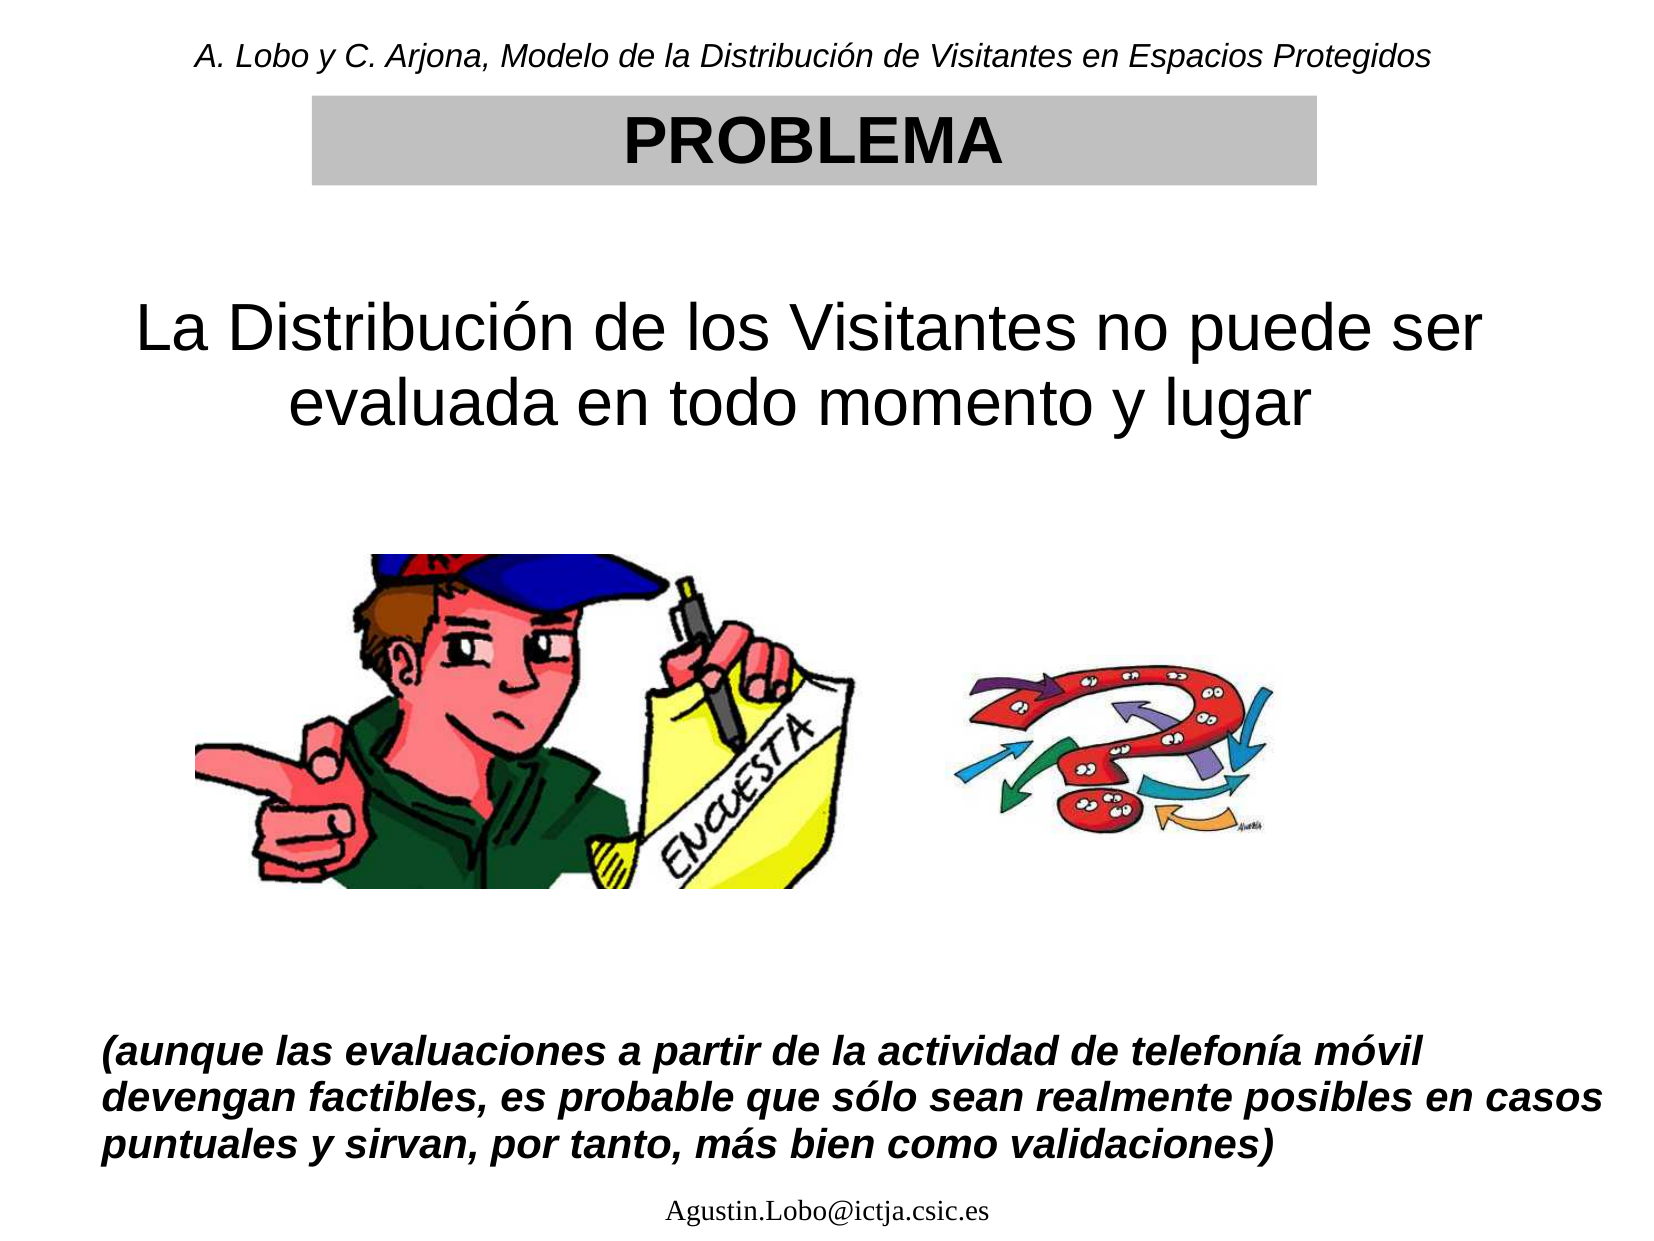

PROBLEMA
# La Distribución de los Visitantes no puede ser evaluada en todo momento y lugar
(aunque las evaluaciones a partir de la actividad de telefonía móvil devengan factibles, es probable que sólo sean realmente posibles en casos puntuales y sirvan, por tanto, más bien como validaciones)